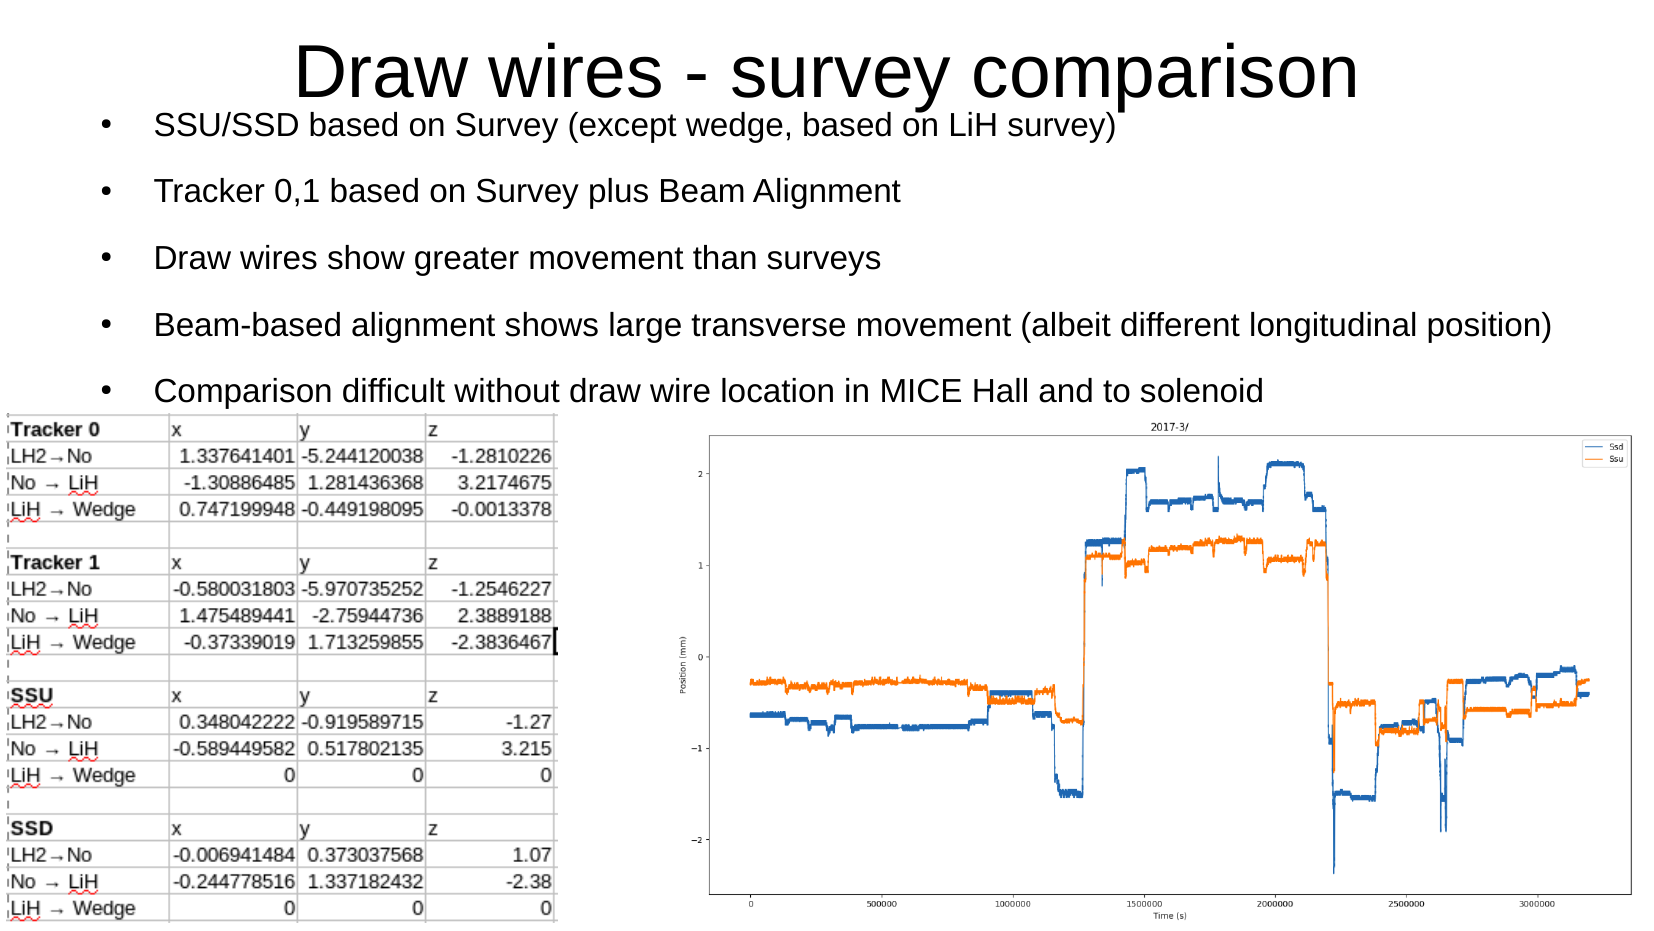

# Draw wires - survey comparison
SSU/SSD based on Survey (except wedge, based on LiH survey)
Tracker 0,1 based on Survey plus Beam Alignment
Draw wires show greater movement than surveys
Beam-based alignment shows large transverse movement (albeit different longitudinal position)
Comparison difficult without draw wire location in MICE Hall and to solenoid